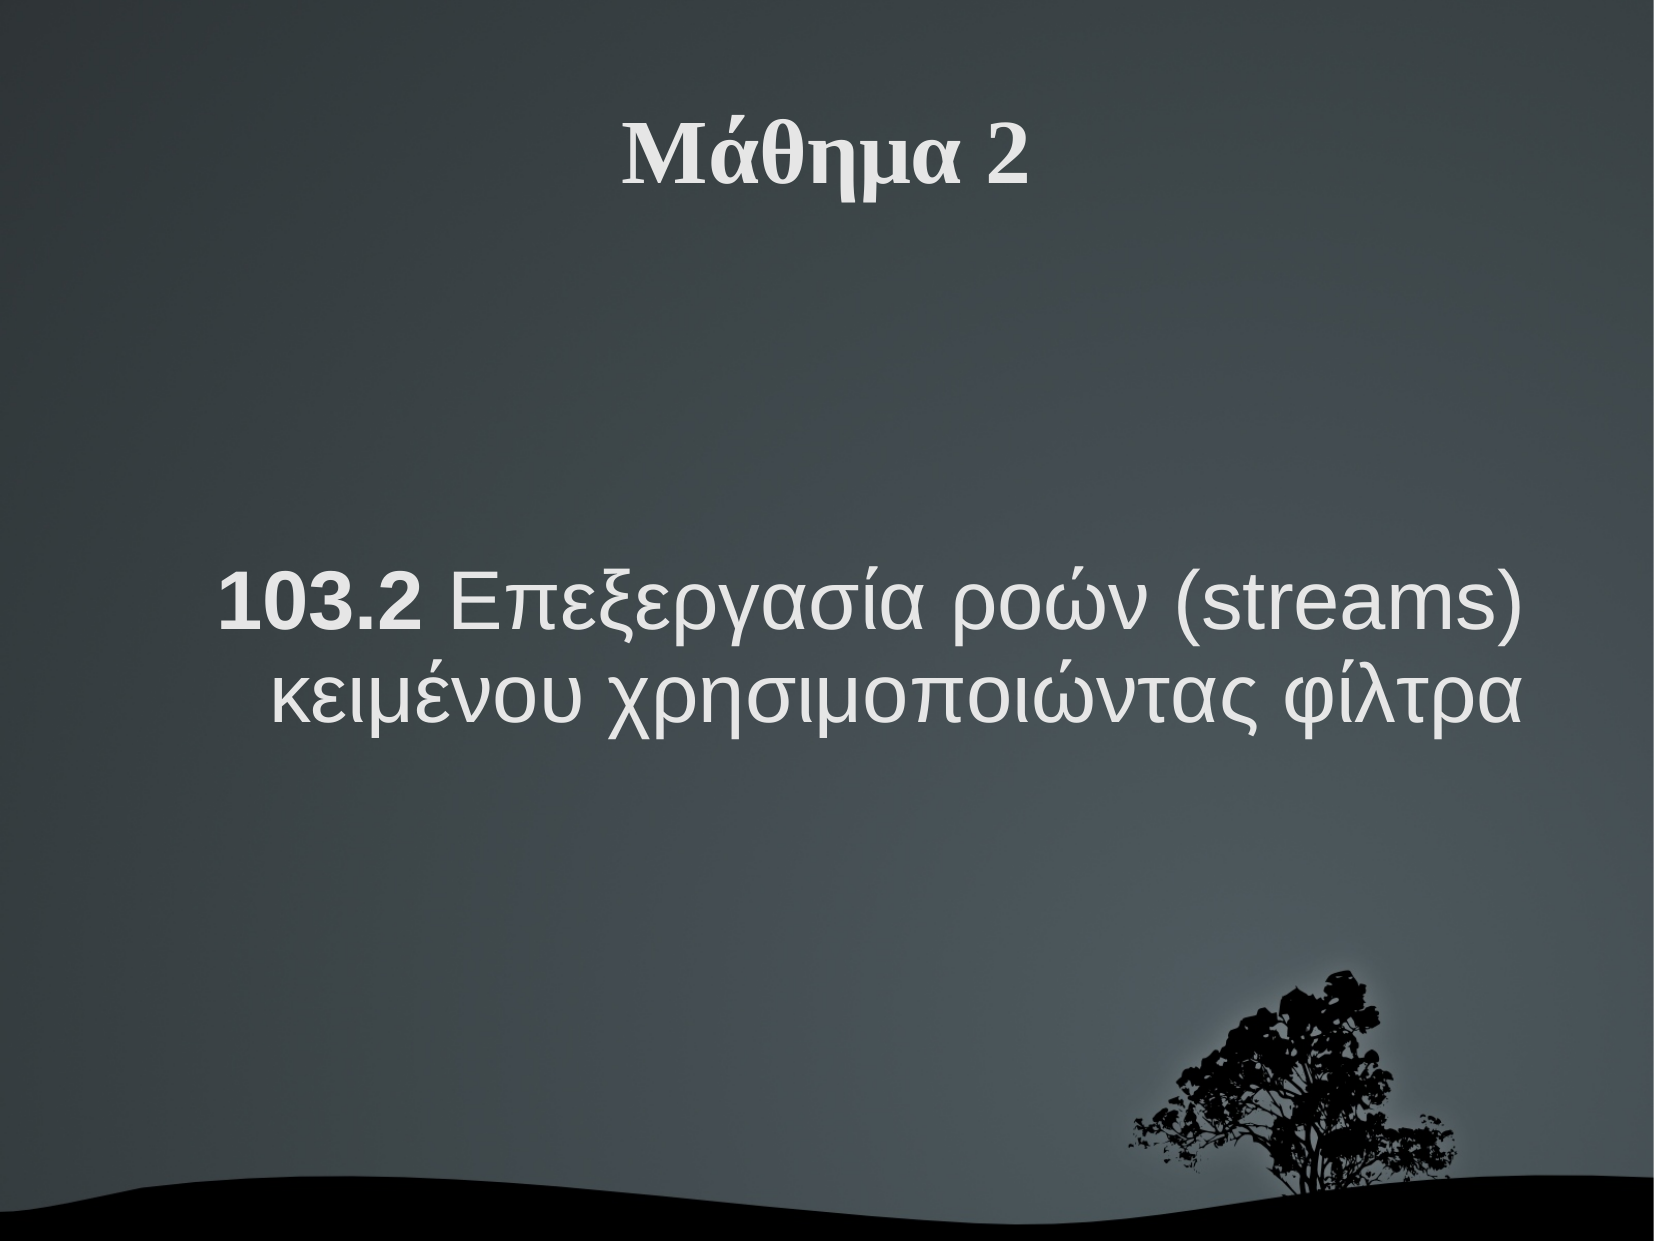

# Μάθημα 2
103.2 Επεξεργασία ροών (streams) κειμένου χρησιμοποιώντας φίλτρα